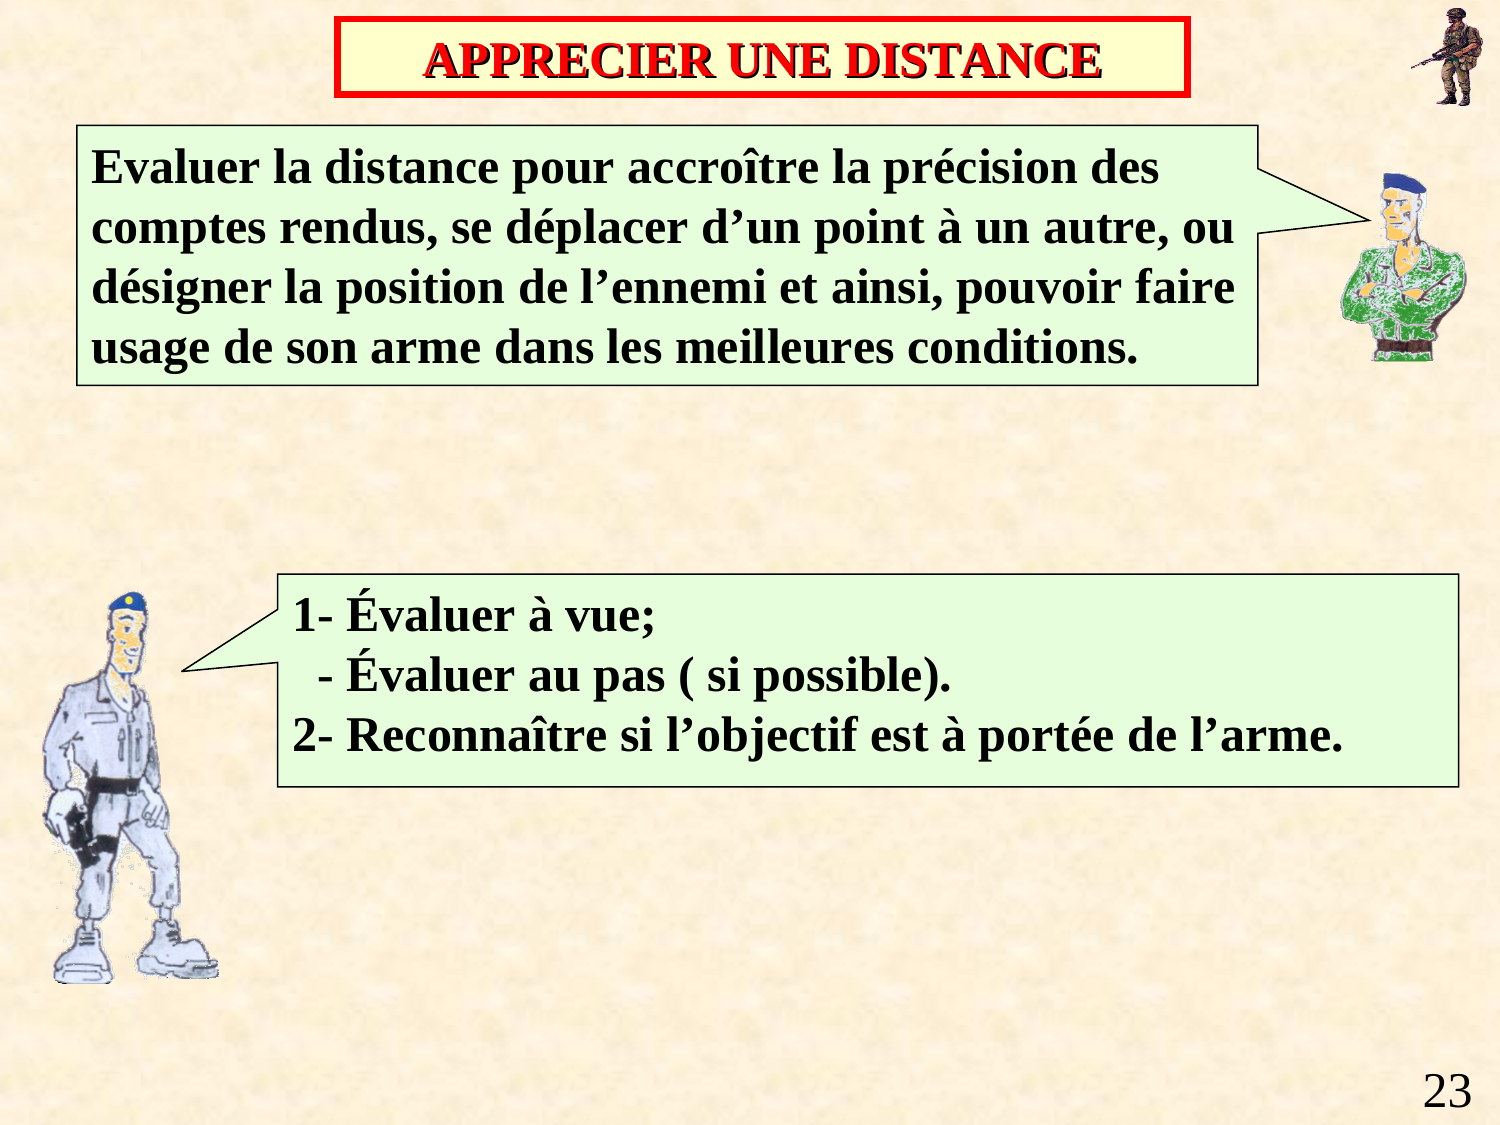

APPRECIER UNE DISTANCE
Evaluer la distance pour accroître la précision des comptes rendus, se déplacer d’un point à un autre, ou désigner la position de l’ennemi et ainsi, pouvoir faire usage de son arme dans les meilleures conditions.
1- Évaluer à vue;
 - Évaluer au pas ( si possible).
2- Reconnaître si l’objectif est à portée de l’arme.
23